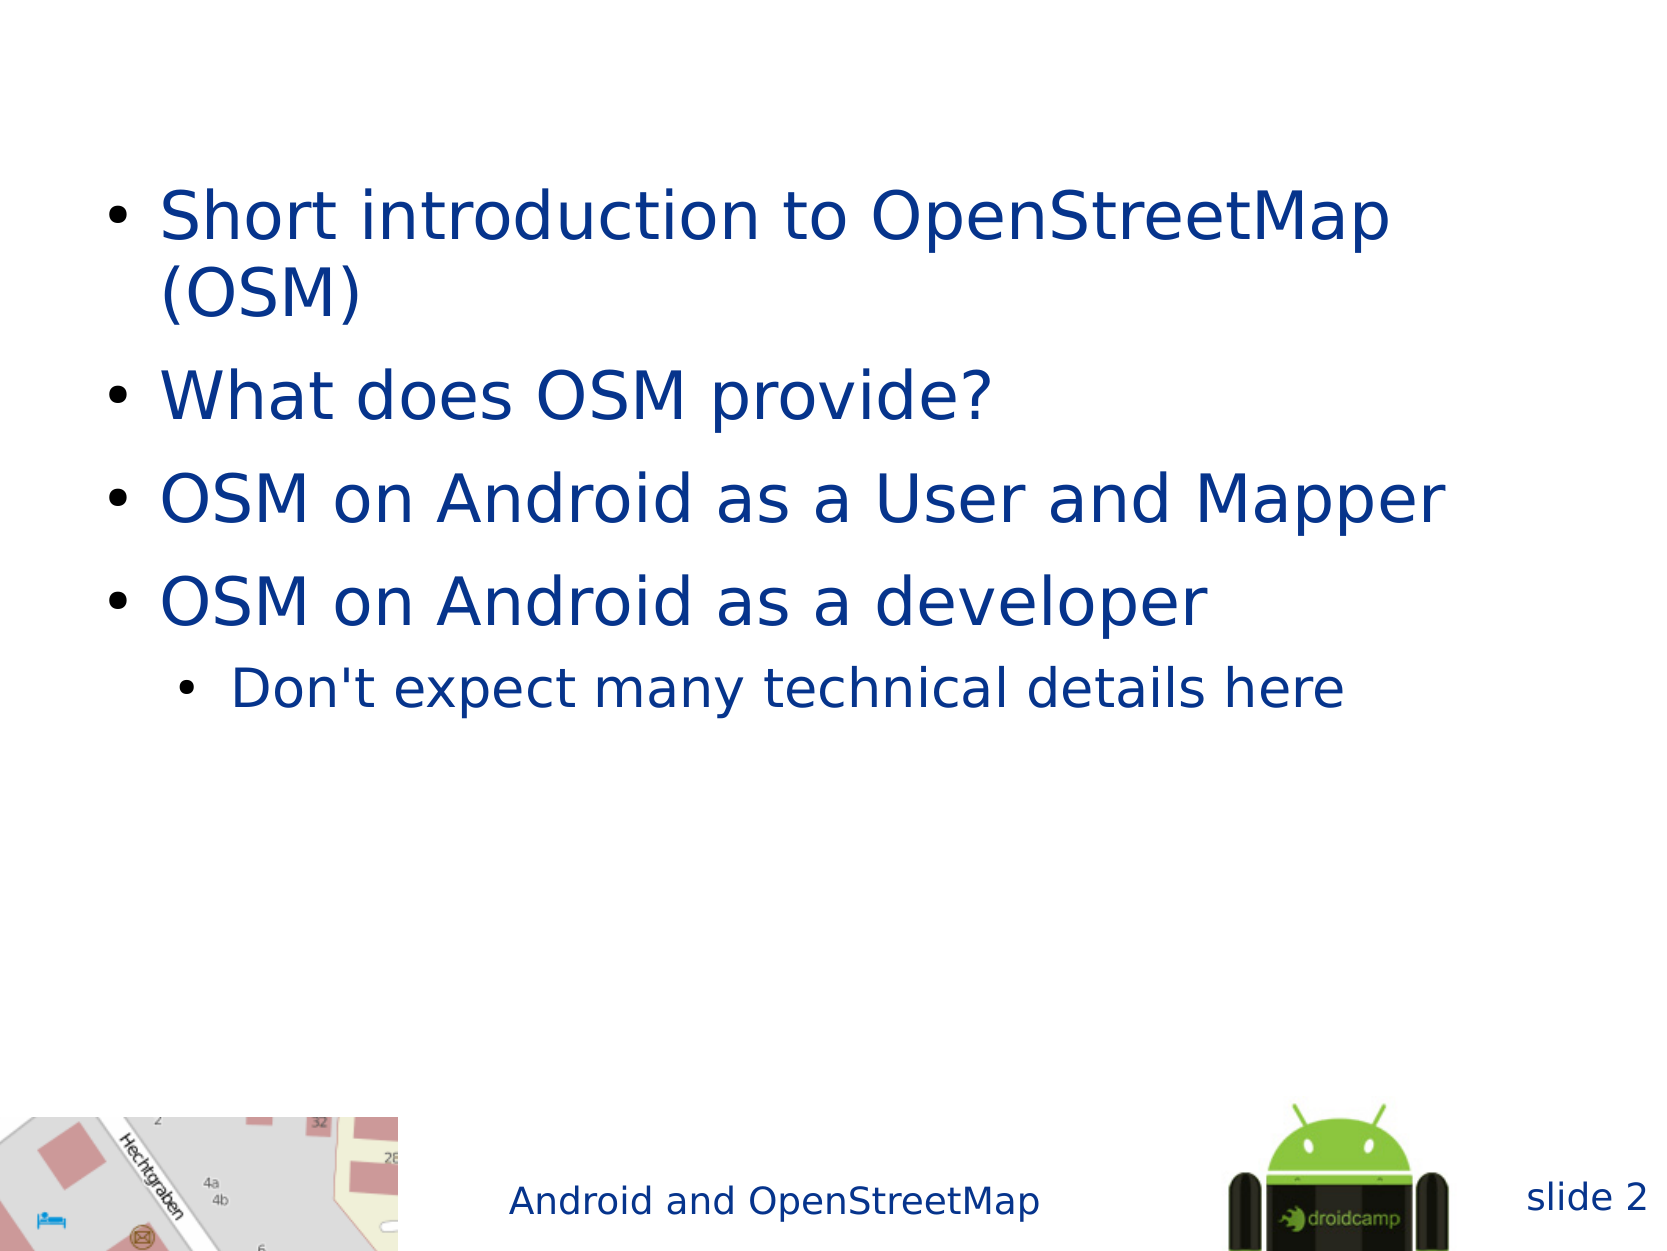

# Agenda
Short introduction to OpenStreetMap (OSM)
What does OSM provide?
OSM on Android as a User and Mapper
OSM on Android as a developer
Don't expect many technical details here
2
Title (to be modified under View - Footer)